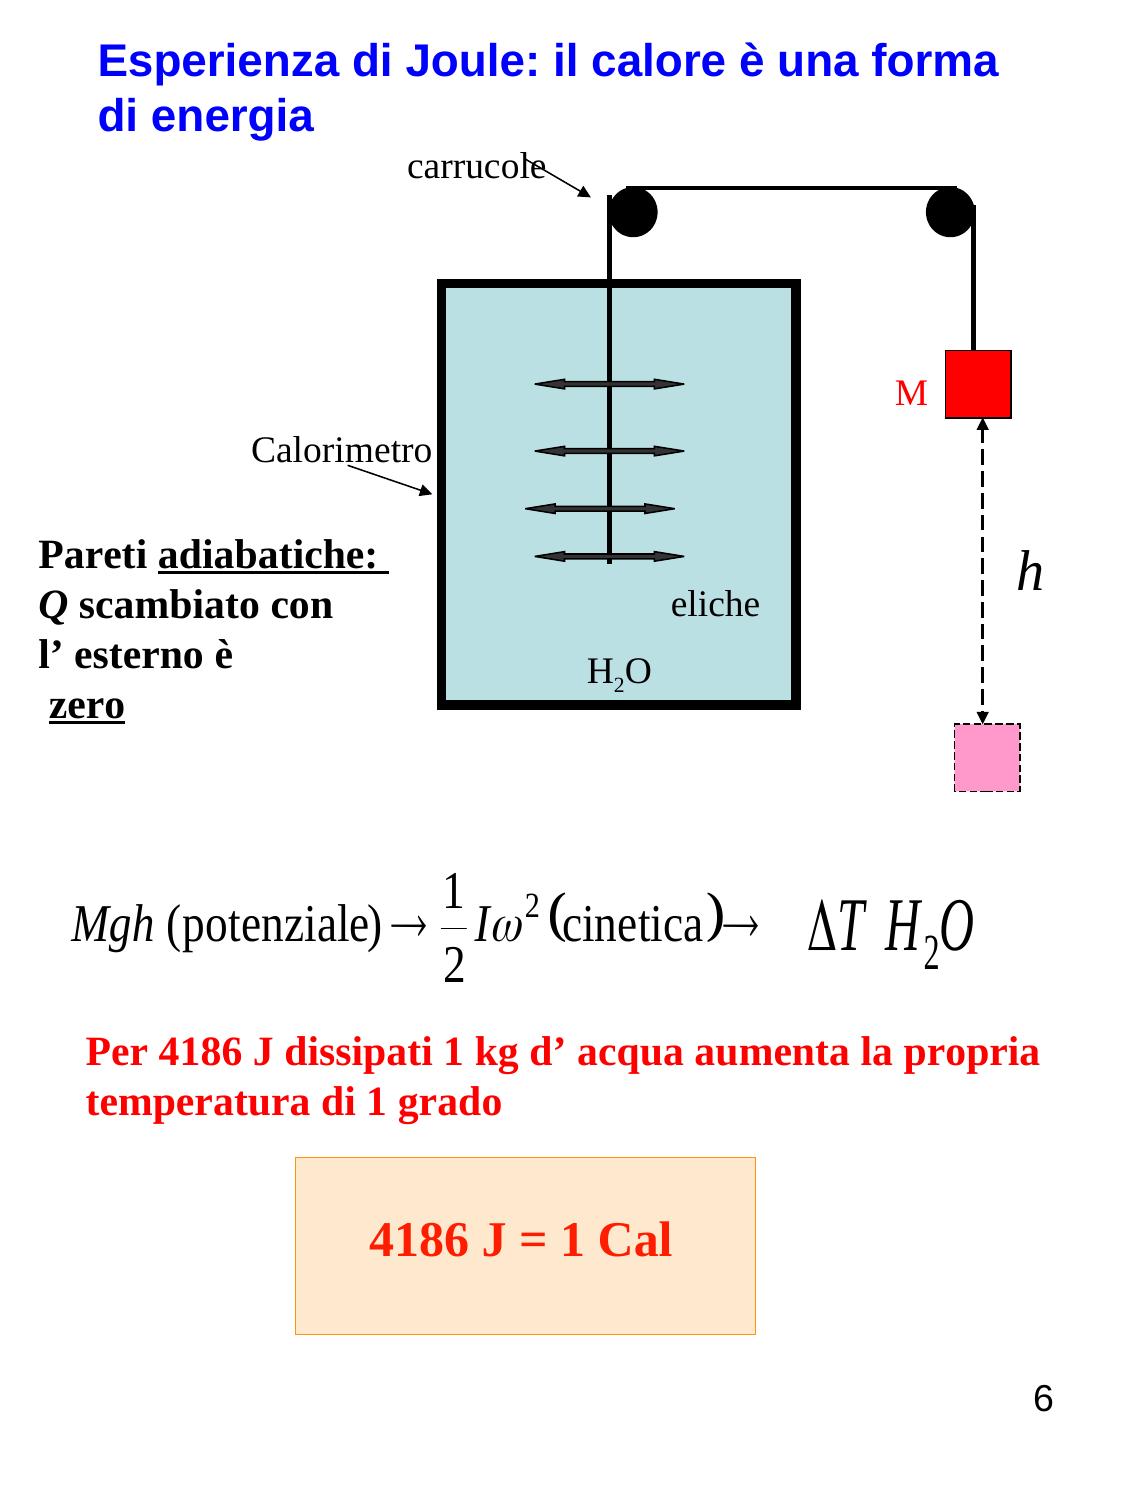

Esperienza di Joule: il calore è una forma di energia
carrucole
M
Calorimetro
Pareti adiabatiche:
Q scambiato con
l’ esterno è
 zero
eliche
H2O
Per 4186 J dissipati 1 kg d’ acqua aumenta la propria
temperatura di 1 grado
4186 J = 1 Cal
P8 Calore
6